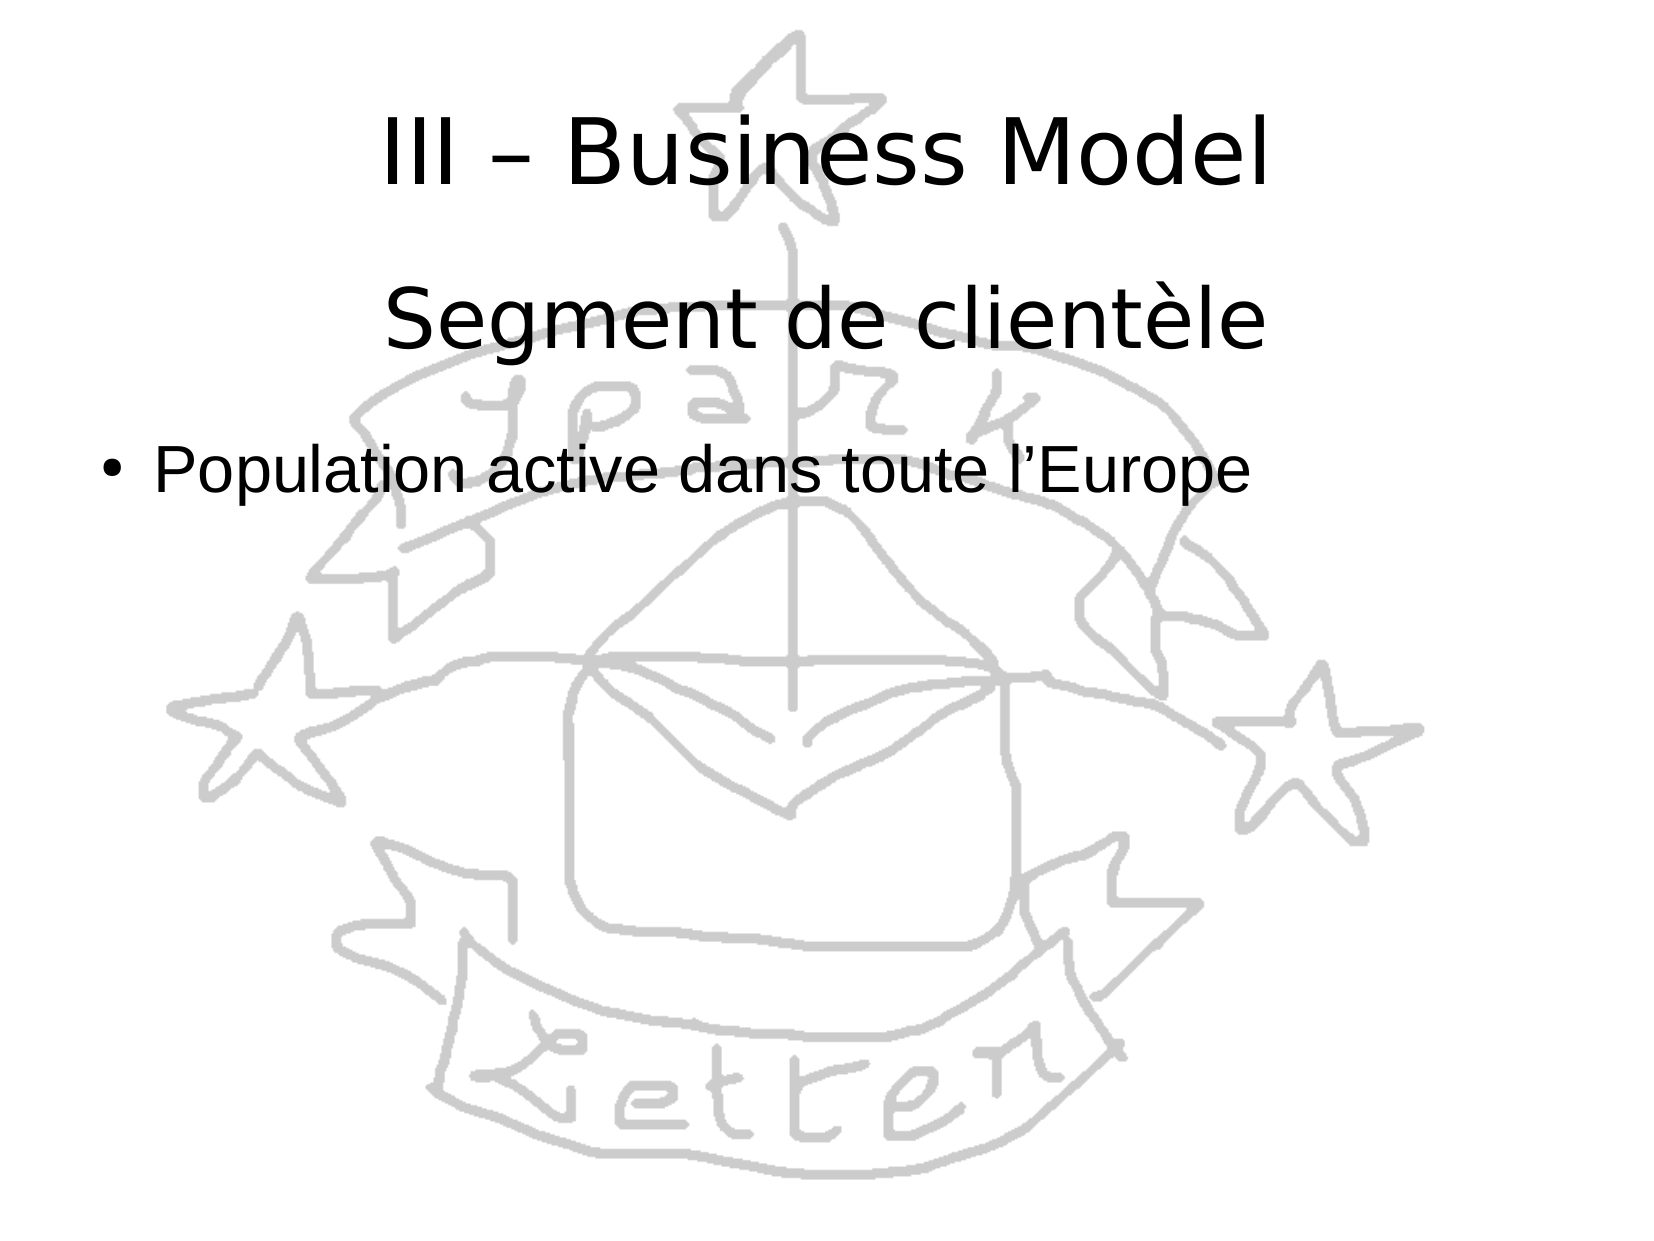

# III – Business Model
Segment de clientèle
Population active dans toute l’Europe